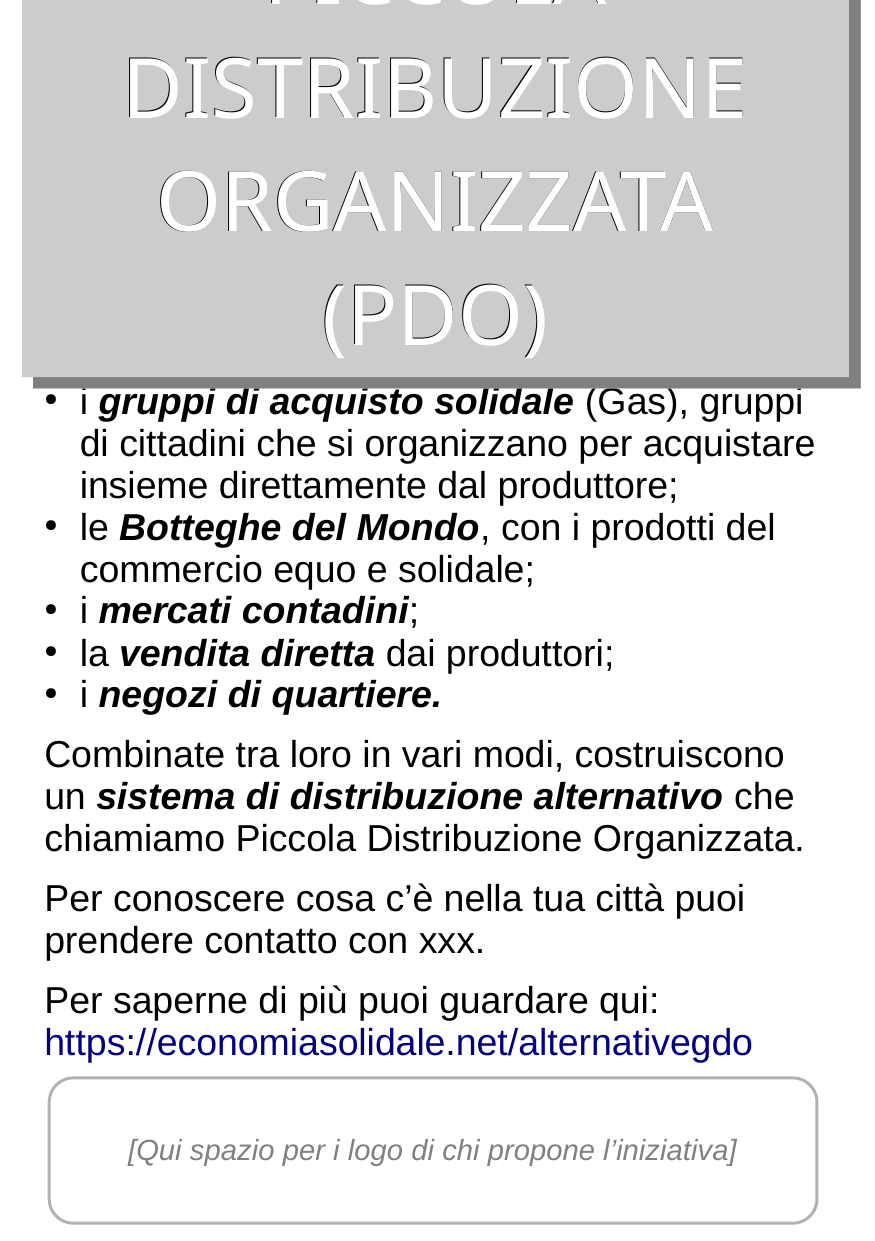

Piccola Distribuzione Organizzata (PDO)
[Qui possibile immagine]
Sono molte e diffuse le alternative alla grande distribuzione, qui ne ricordiamo alcune:
i gruppi di acquisto solidale (Gas), gruppi di cittadini che si organizzano per acquistare insieme direttamente dal produttore;
le Botteghe del Mondo, con i prodotti del commercio equo e solidale;
i mercati contadini;
la vendita diretta dai produttori;
i negozi di quartiere.
Combinate tra loro in vari modi, costruiscono un sistema di distribuzione alternativo che chiamiamo Piccola Distribuzione Organizzata.
Per conoscere cosa c’è nella tua città puoi prendere contatto con xxx.
Per saperne di più puoi guardare qui:
https://economiasolidale.net/alternativegdo
[Qui spazio per i logo di chi propone l’iniziativa]